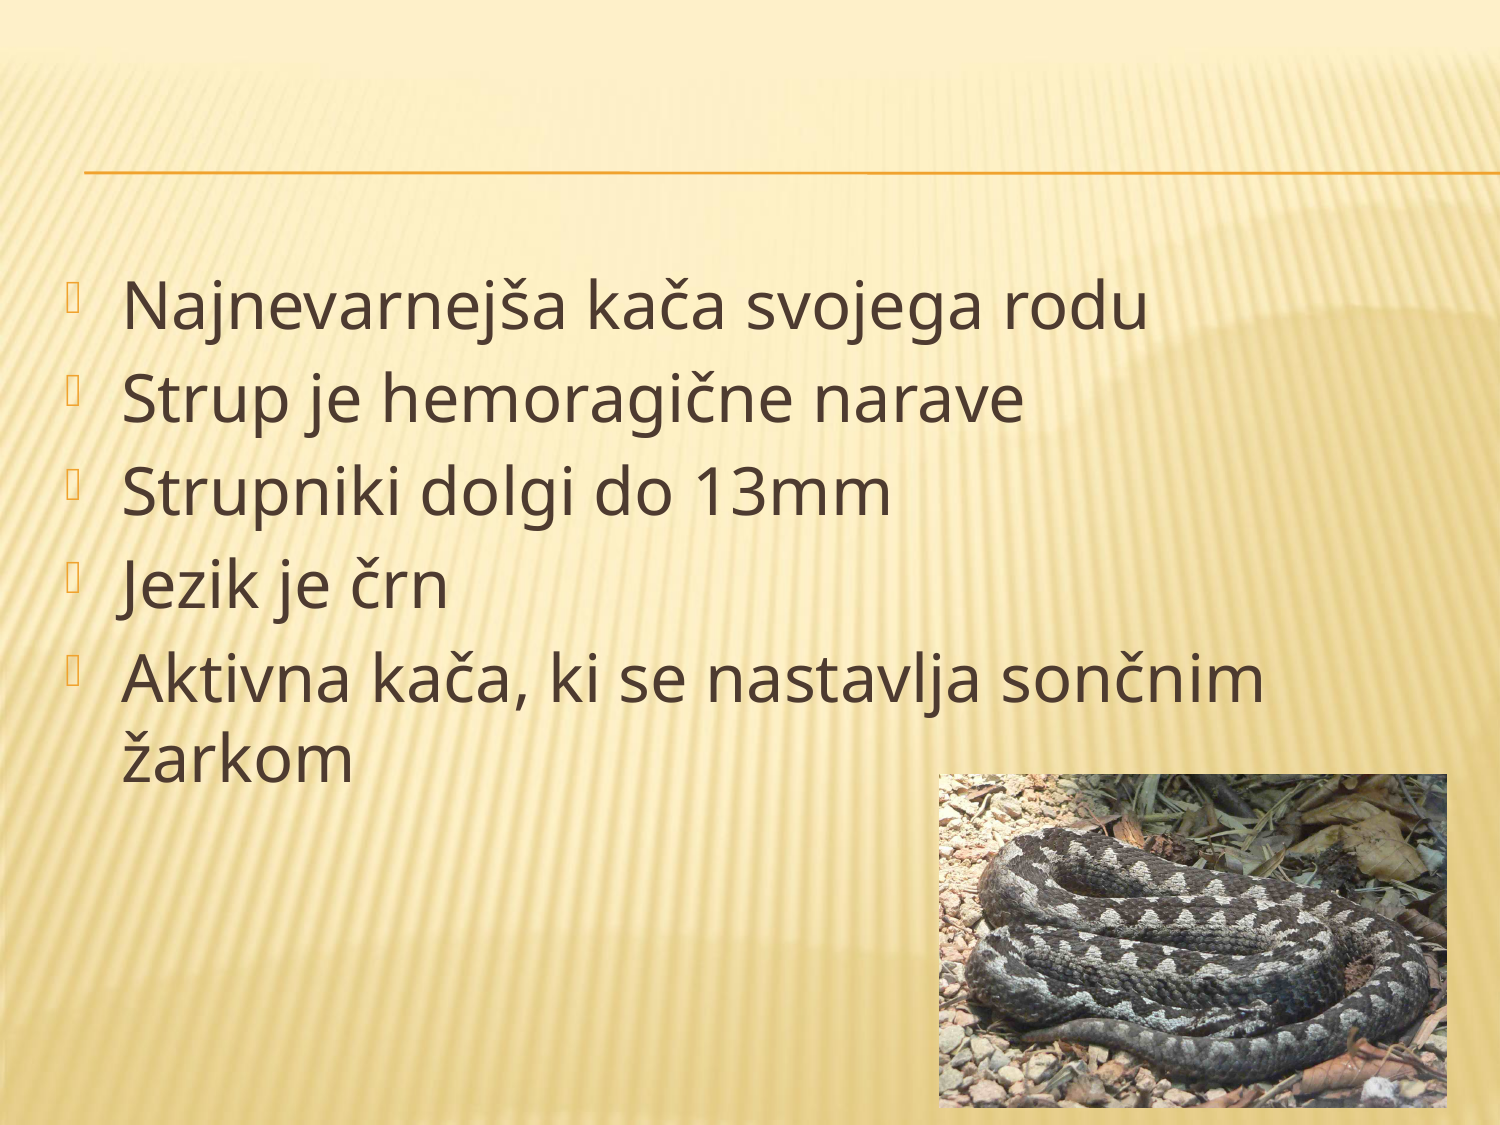

#
Najnevarnejša kača svojega rodu
Strup je hemoragične narave
Strupniki dolgi do 13mm
Jezik je črn
Aktivna kača, ki se nastavlja sončnim žarkom